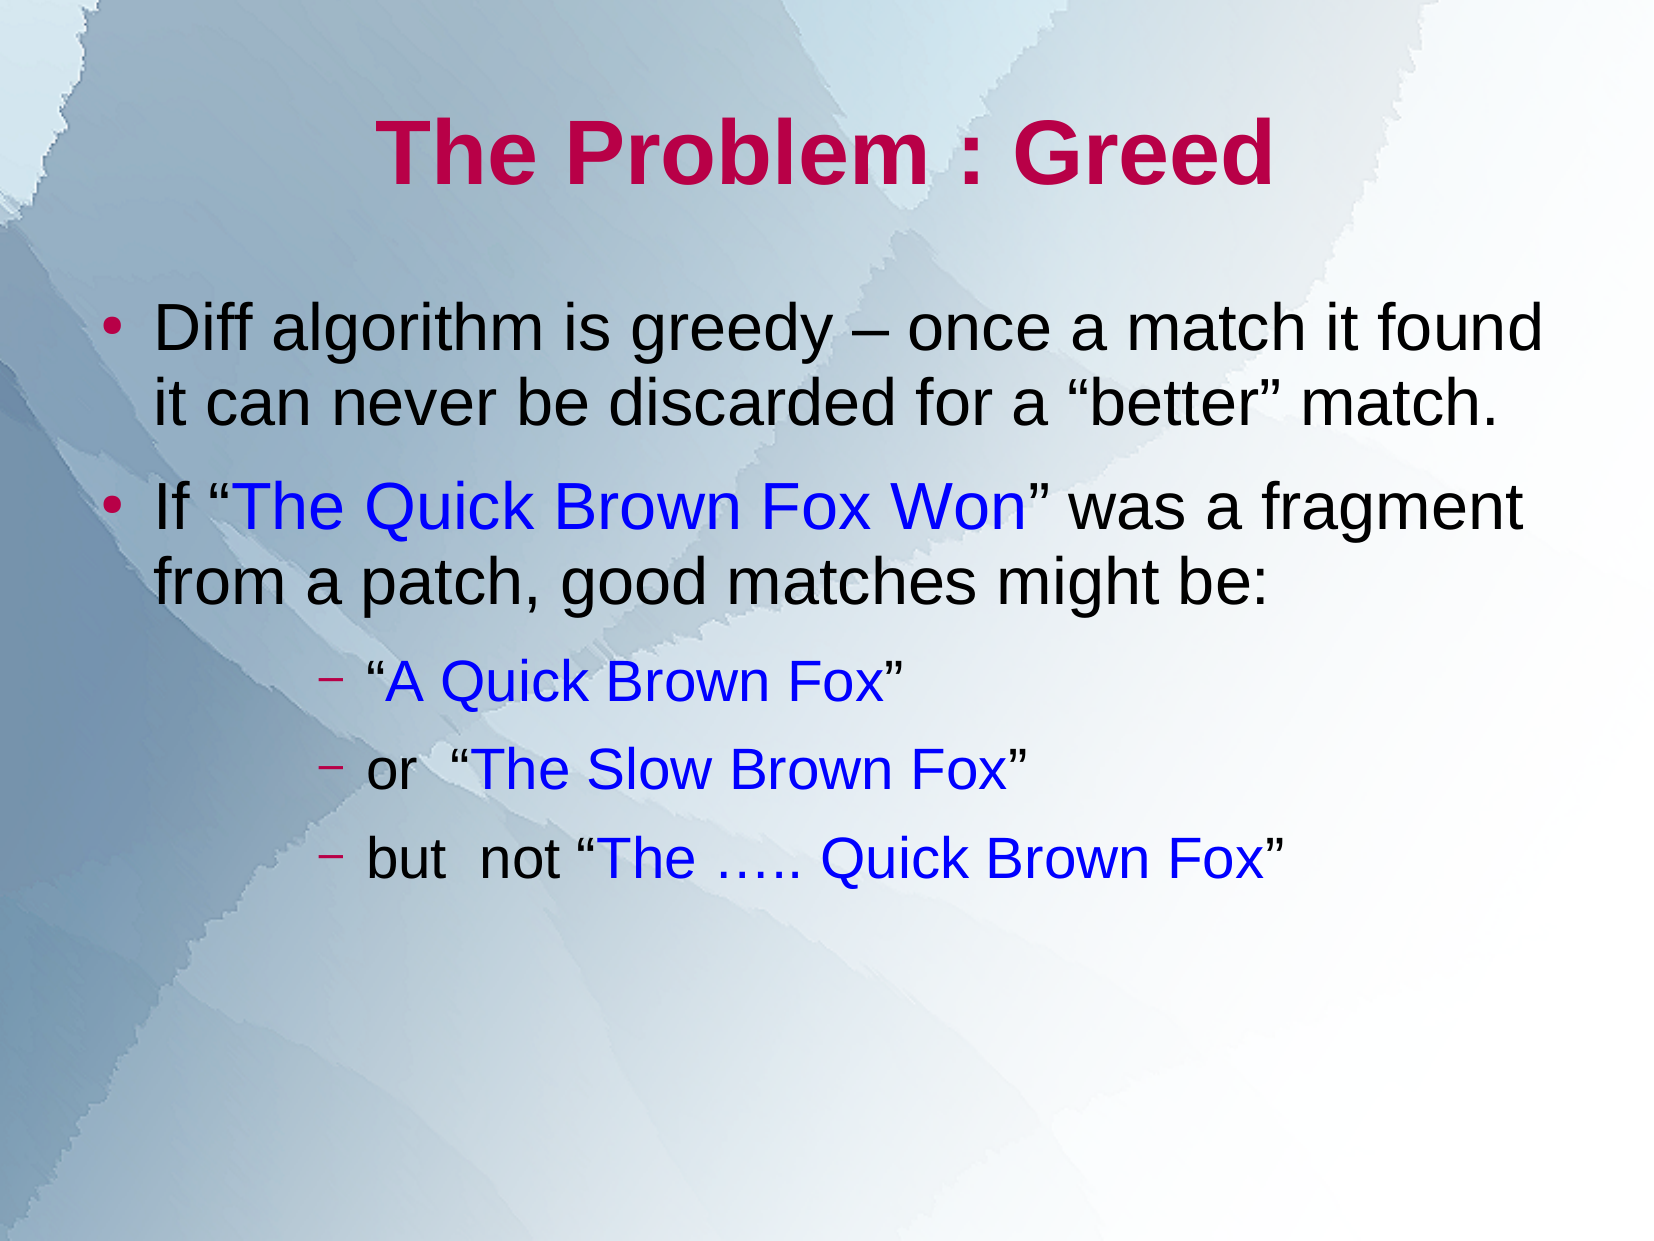

# The Problem : Greed
Diff algorithm is greedy – once a match it found it can never be discarded for a “better” match.
If “The Quick Brown Fox Won” was a fragment from a patch, good matches might be:
“A Quick Brown Fox”
or “The Slow Brown Fox”
but not “The ….. Quick Brown Fox”